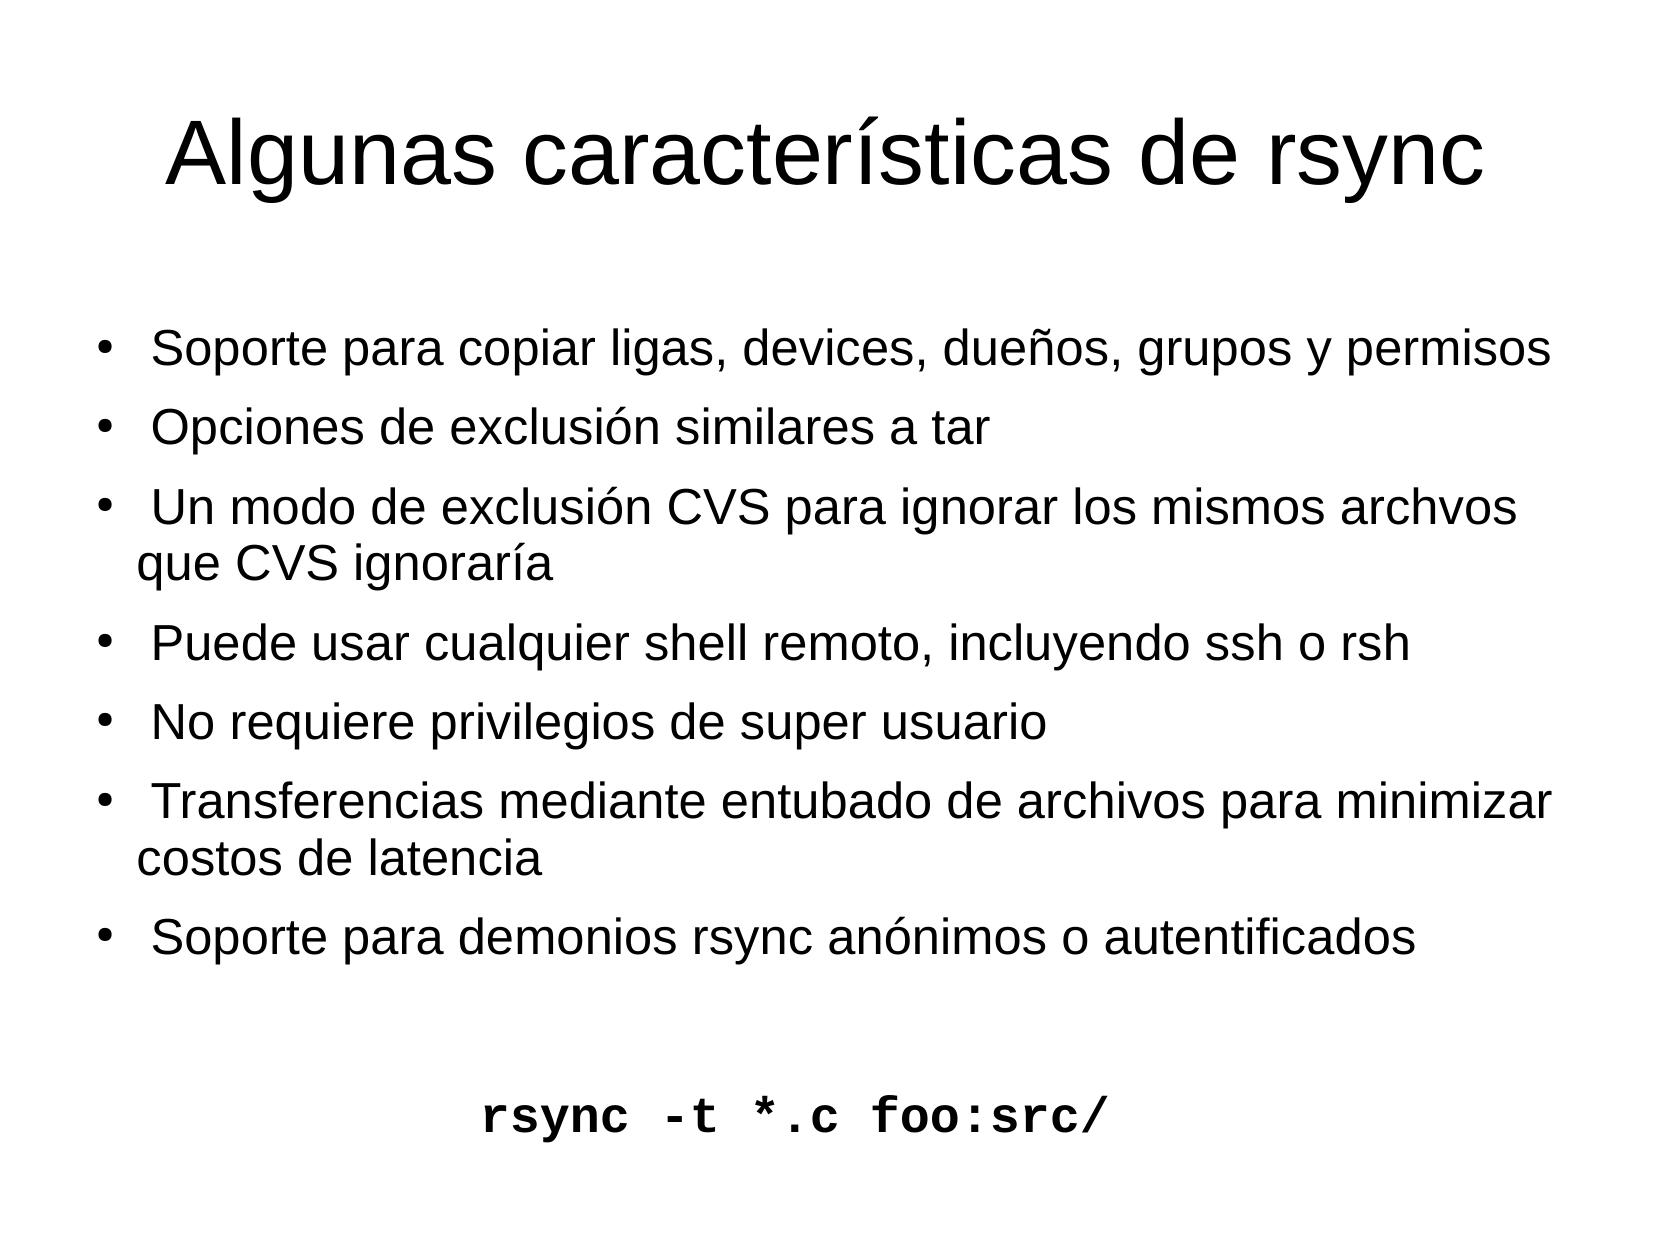

# Algunas características de rsync
 Soporte para copiar ligas, devices, dueños, grupos y permisos
 Opciones de exclusión similares a tar
 Un modo de exclusión CVS para ignorar los mismos archvos que CVS ignoraría
 Puede usar cualquier shell remoto, incluyendo ssh o rsh
 No requiere privilegios de super usuario
 Transferencias mediante entubado de archivos para minimizar costos de latencia
 Soporte para demonios rsync anónimos o autentificados
rsync -t *.c foo:src/